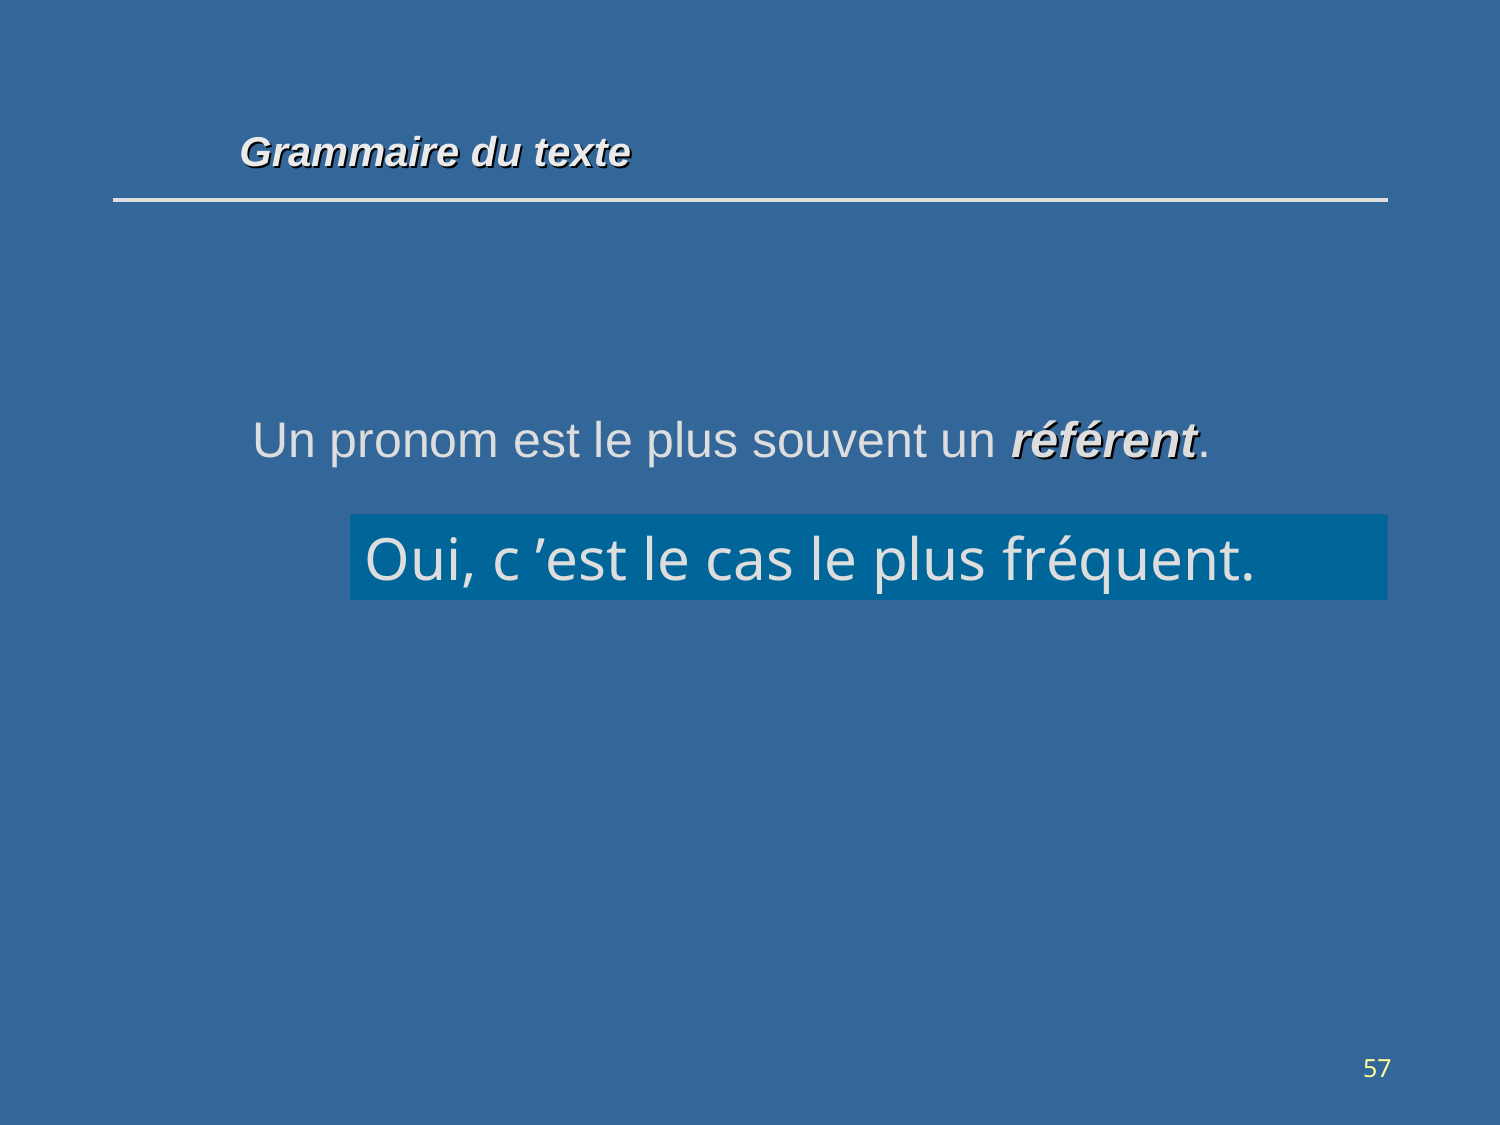

Grammaire du texte
Un pronom est le plus souvent un référent.
V / F ?
Oui, c ’est le cas le plus fréquent.
57